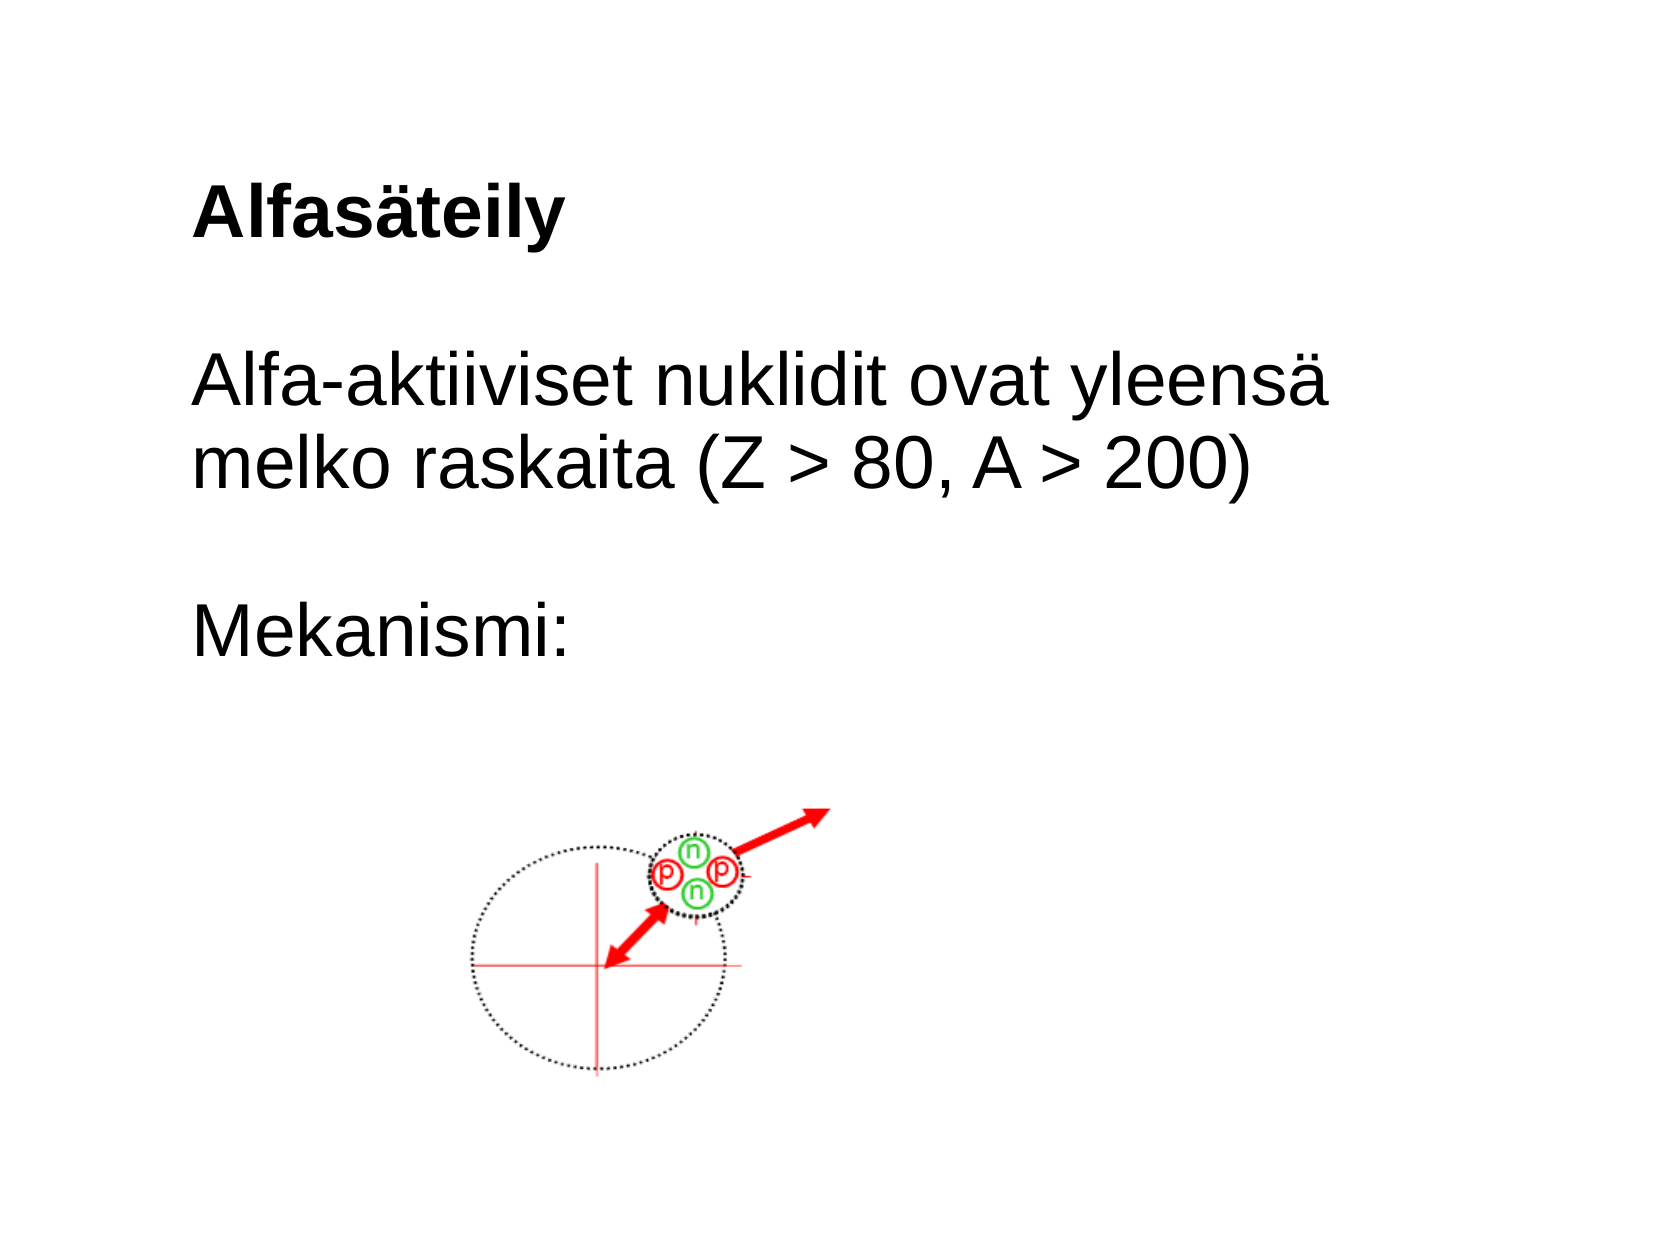

Alfasäteily
Alfa-aktiiviset nuklidit ovat yleensä melko raskaita (Z > 80, A > 200)
Mekanismi: